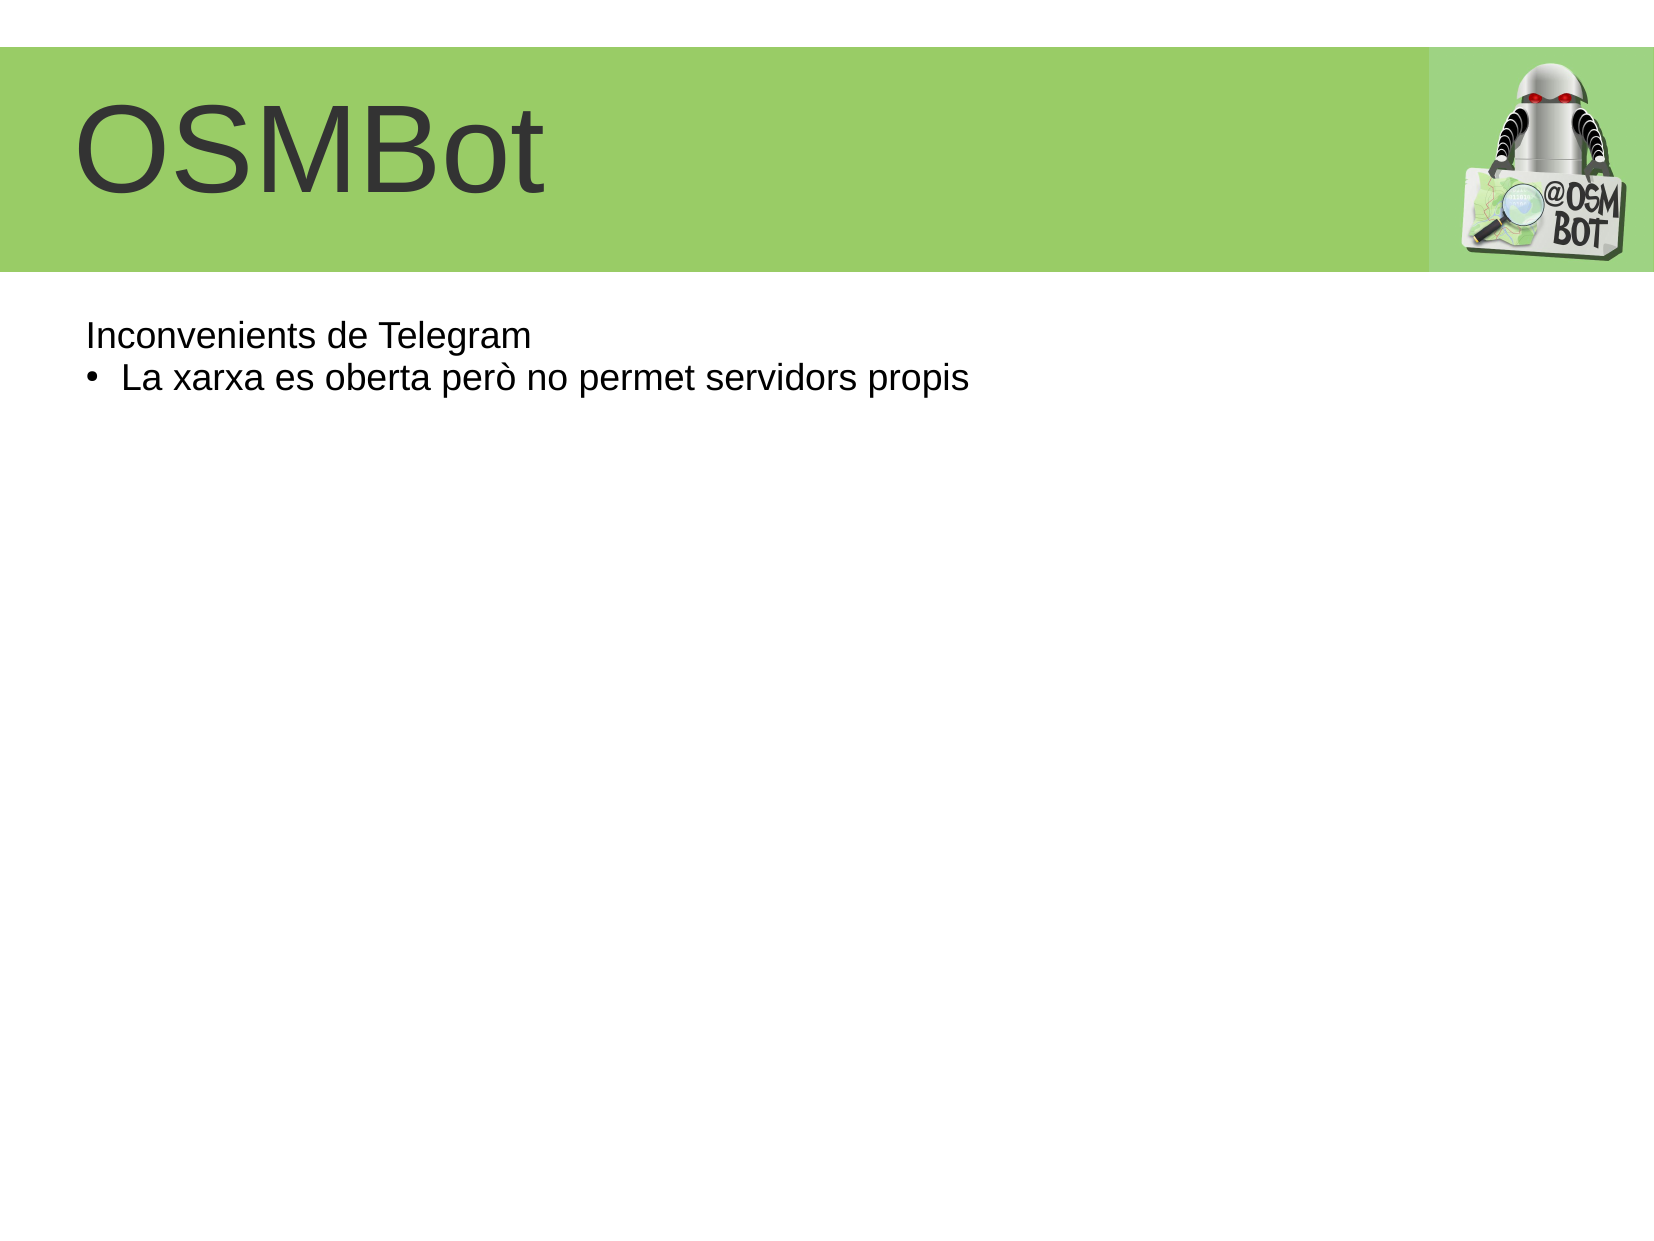

OSMBot
Inconvenients de Telegram
La xarxa es oberta però no permet servidors propis